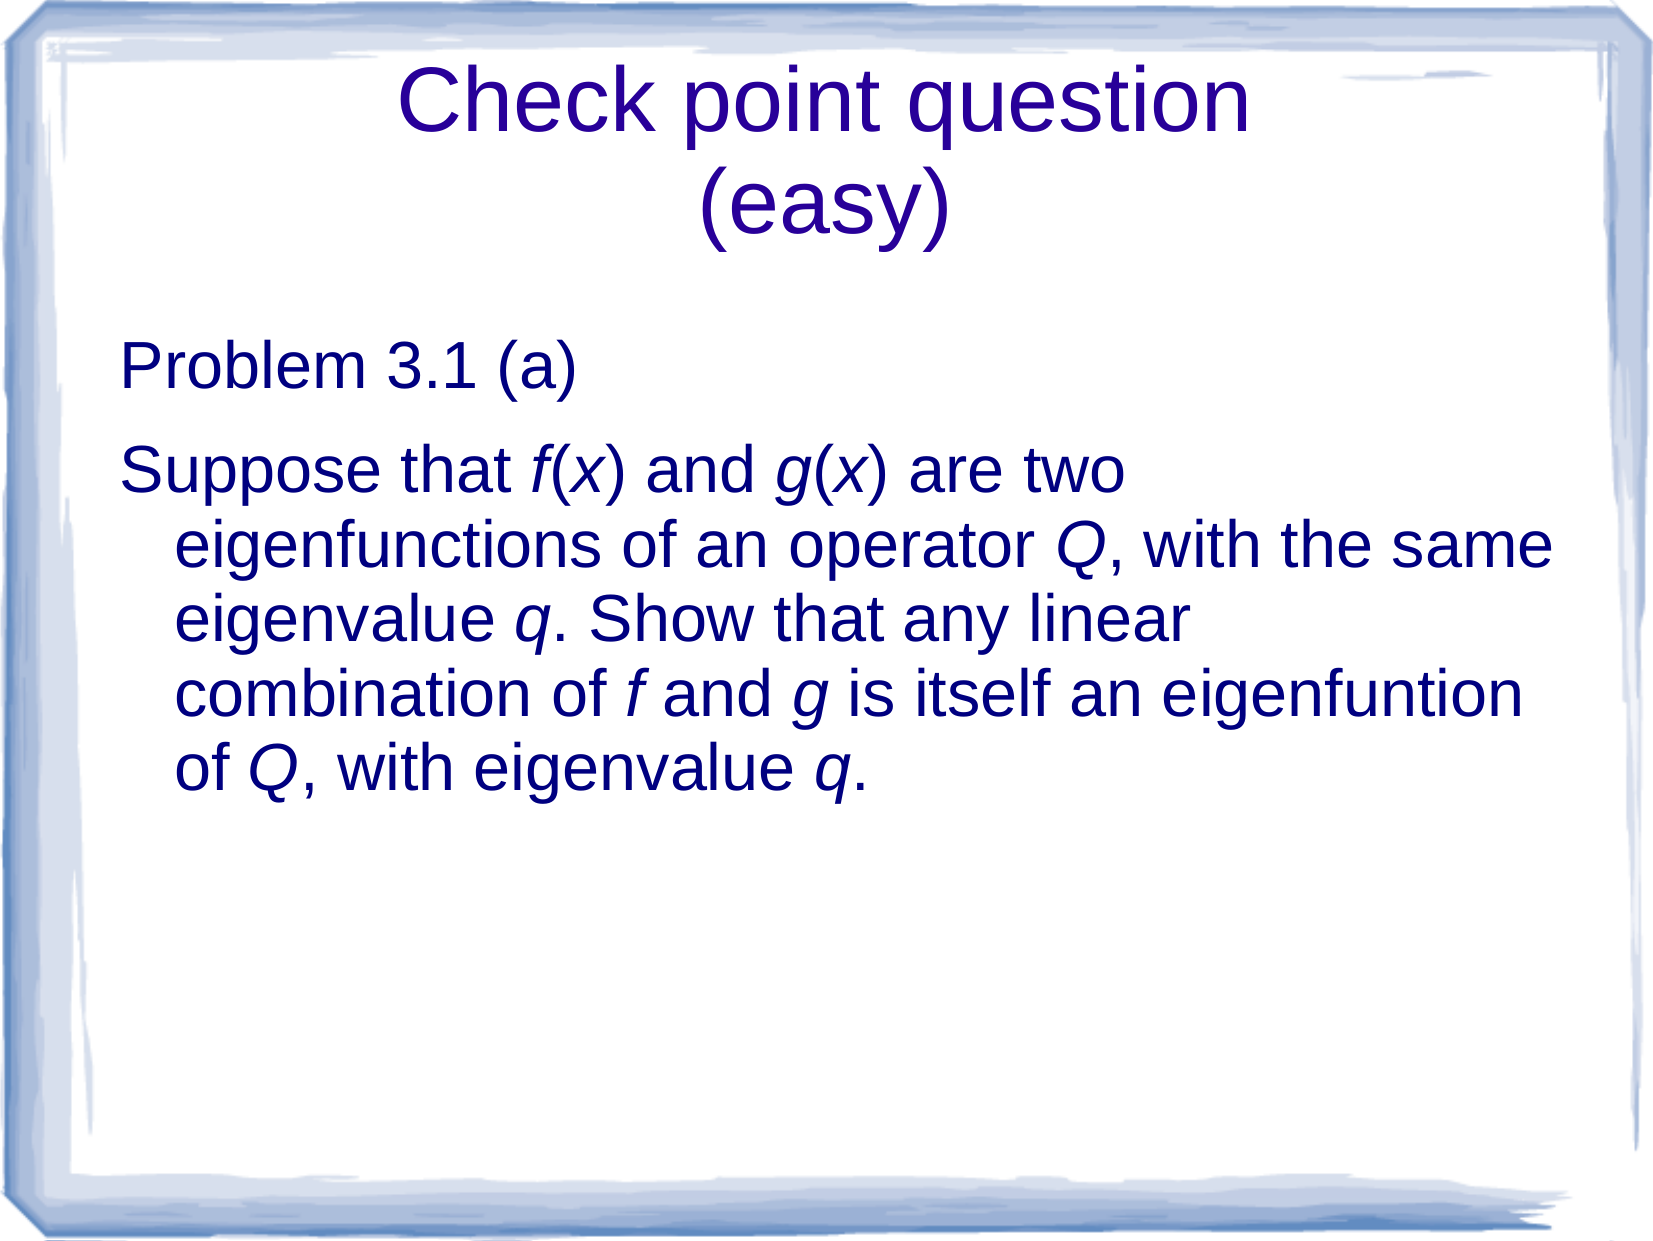

# Check point question (easy)
Problem 3.1 (a)
Suppose that f(x) and g(x) are two eigenfunctions of an operator Q, with the same eigenvalue q. Show that any linear combination of f and g is itself an eigenfuntion of Q, with eigenvalue q.